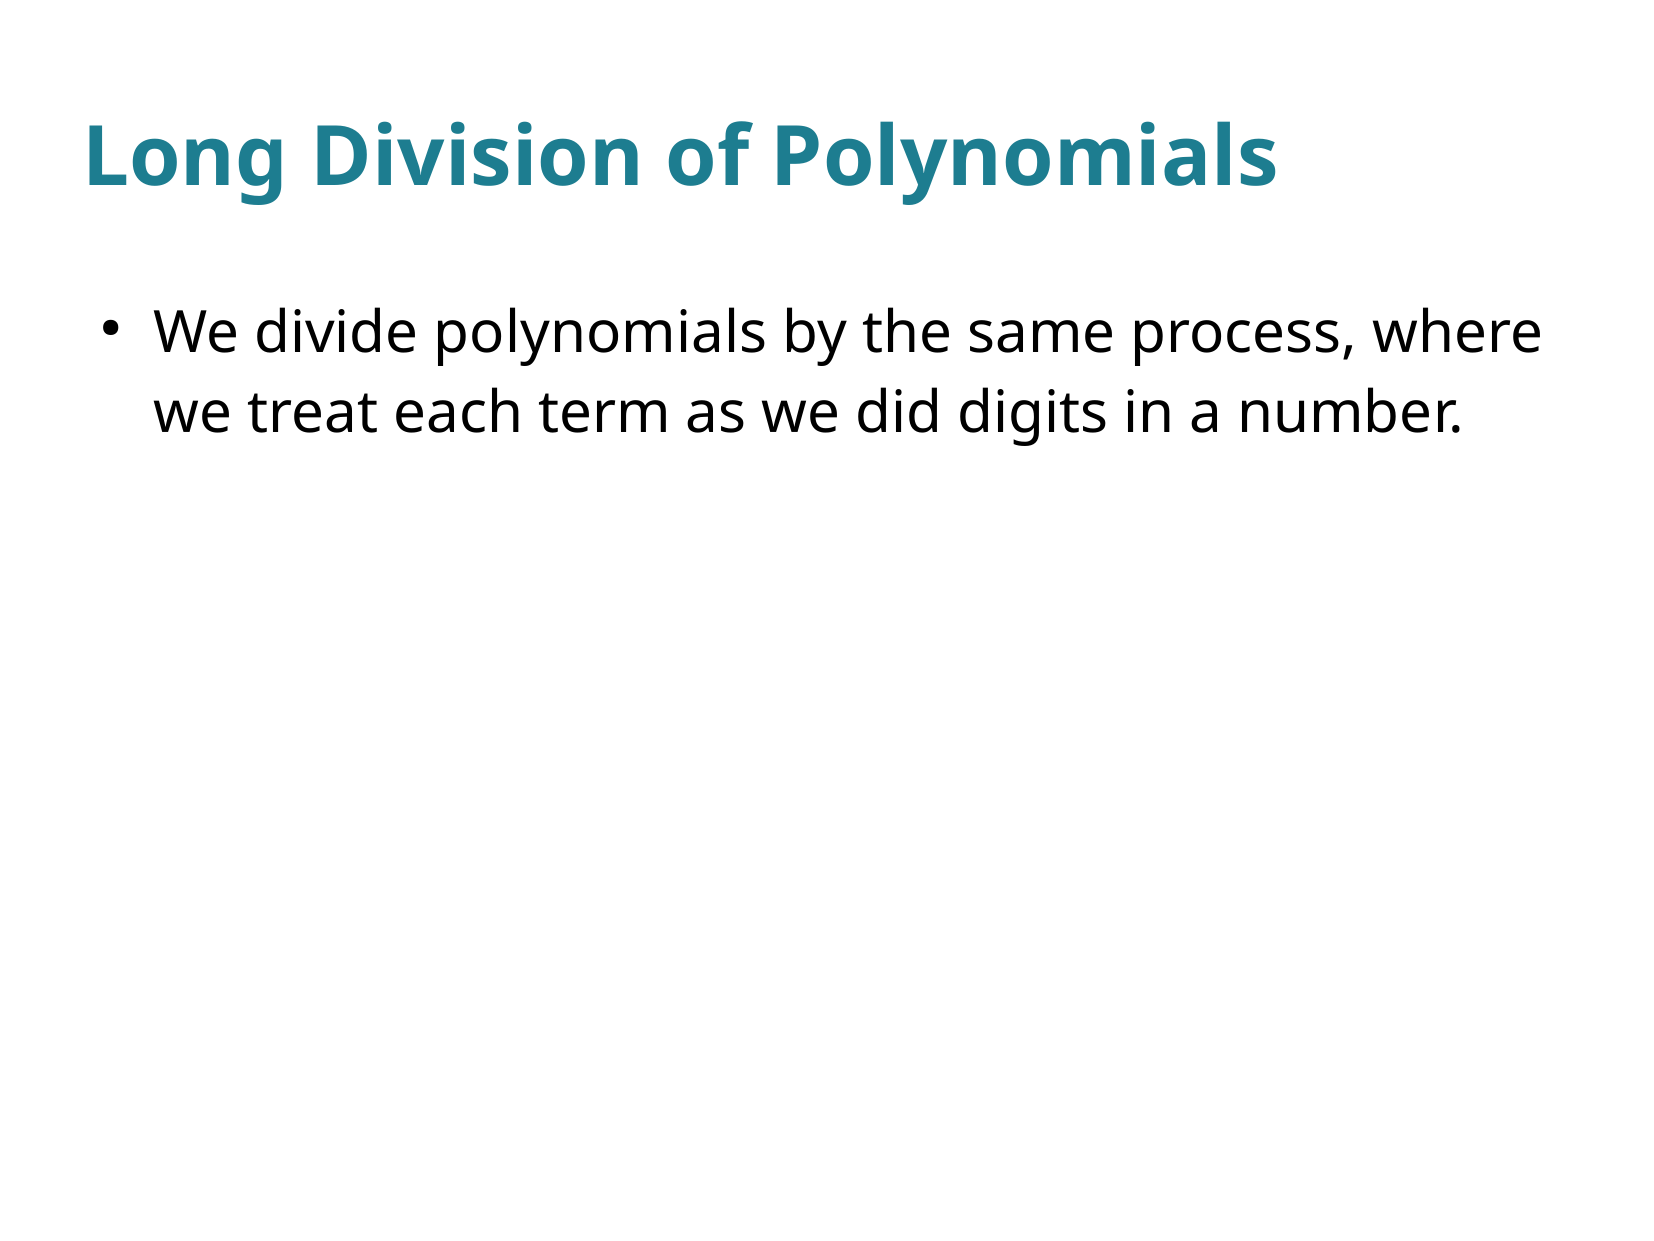

# Long Division of Polynomials
We divide polynomials by the same process, where we treat each term as we did digits in a number.